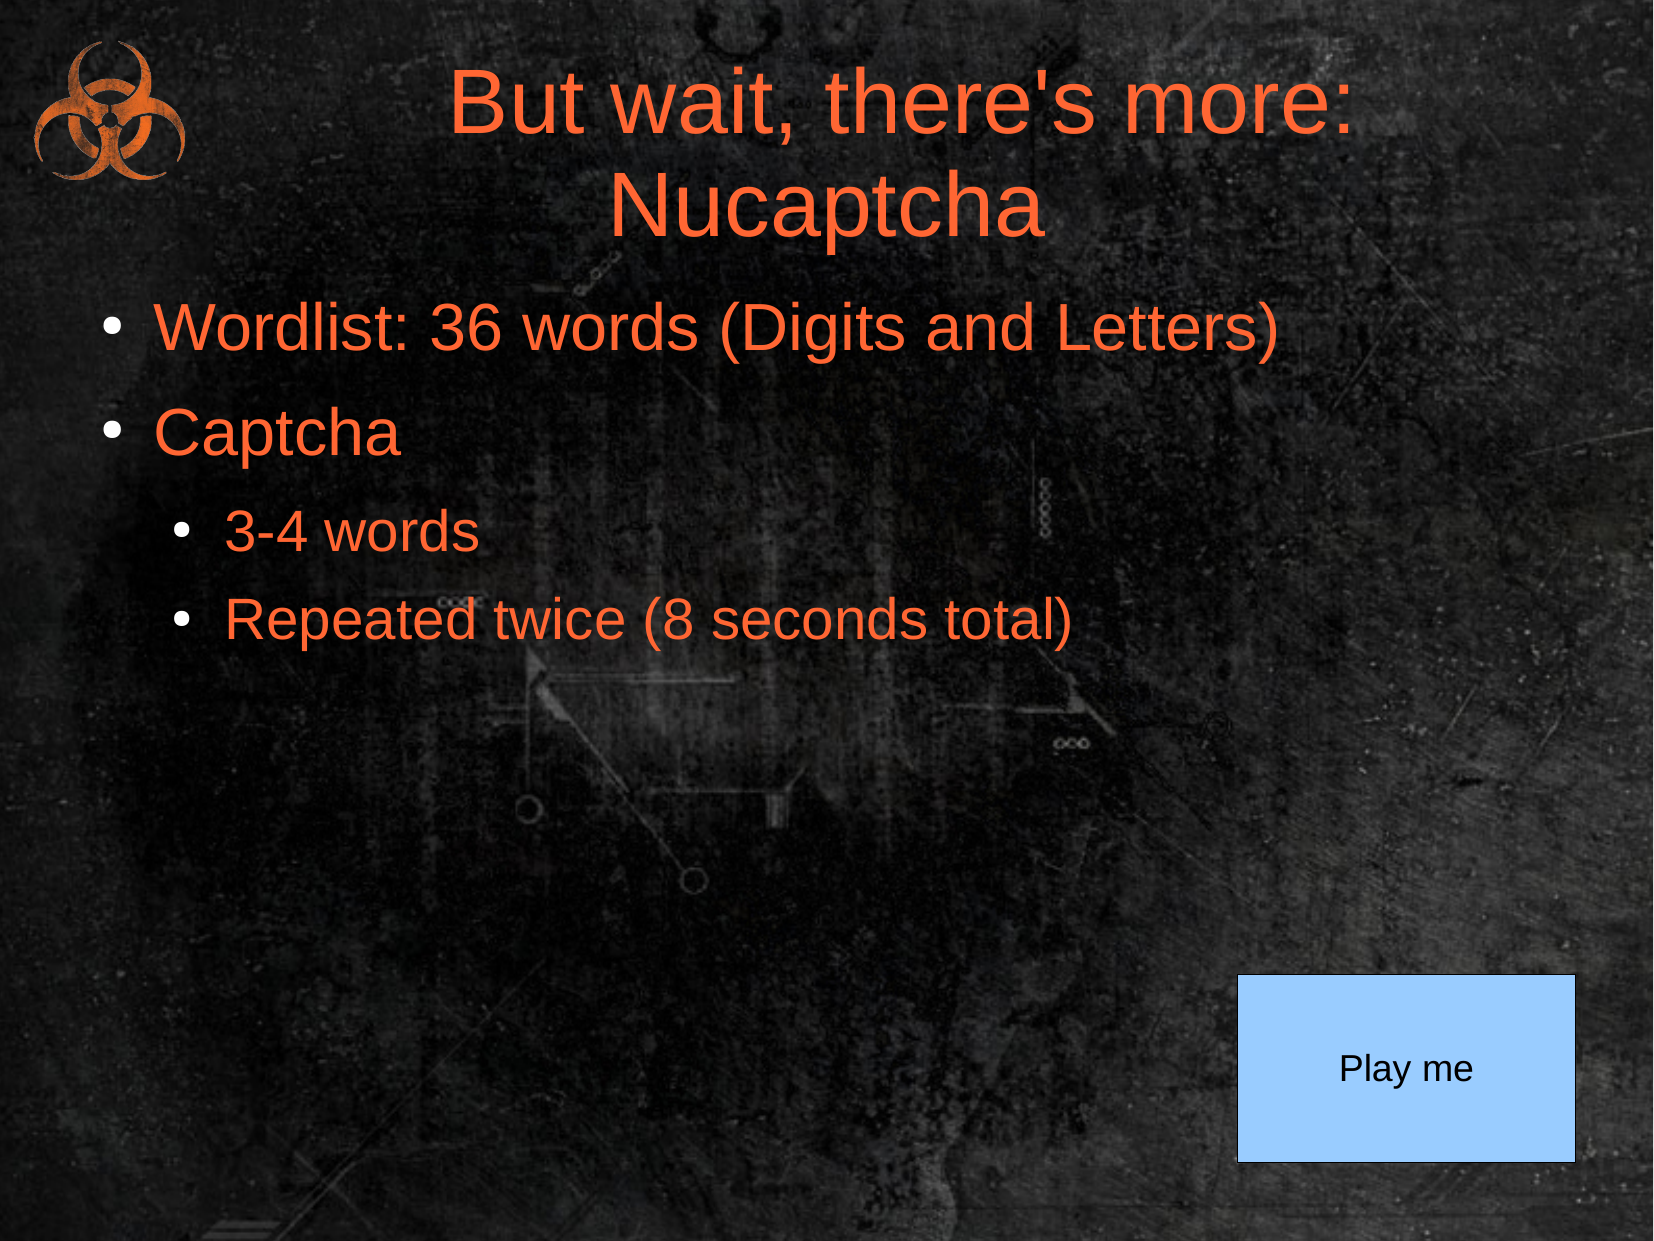

# But wait, there's more: Nucaptcha
Wordlist: 36 words (Digits and Letters)
Captcha
3-4 words
Repeated twice (8 seconds total)
Play me